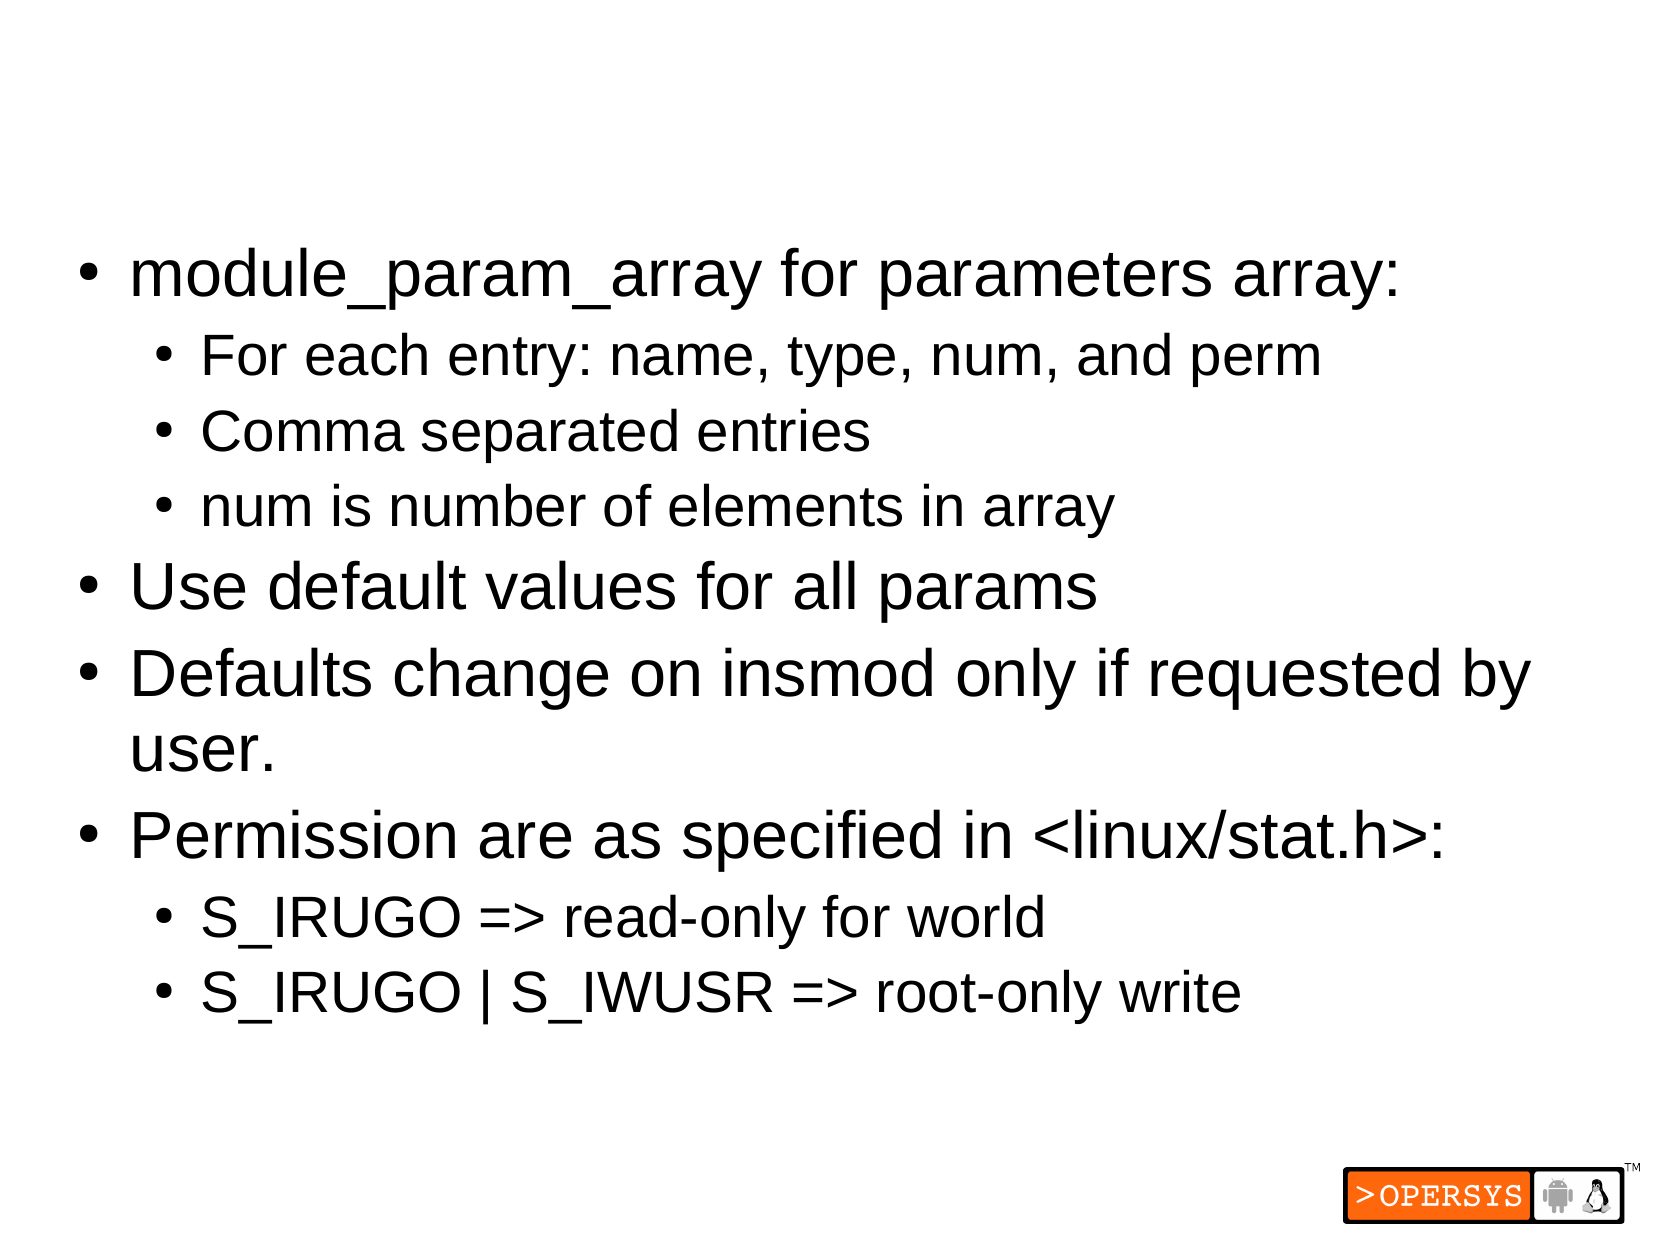

# module_param_array for parameters array:
For each entry: name, type, num, and perm
Comma separated entries
num is number of elements in array
Use default values for all params
Defaults change on insmod only if requested by user.
Permission are as specified in <linux/stat.h>:
S_IRUGO => read-only for world
S_IRUGO | S_IWUSR => root-only write